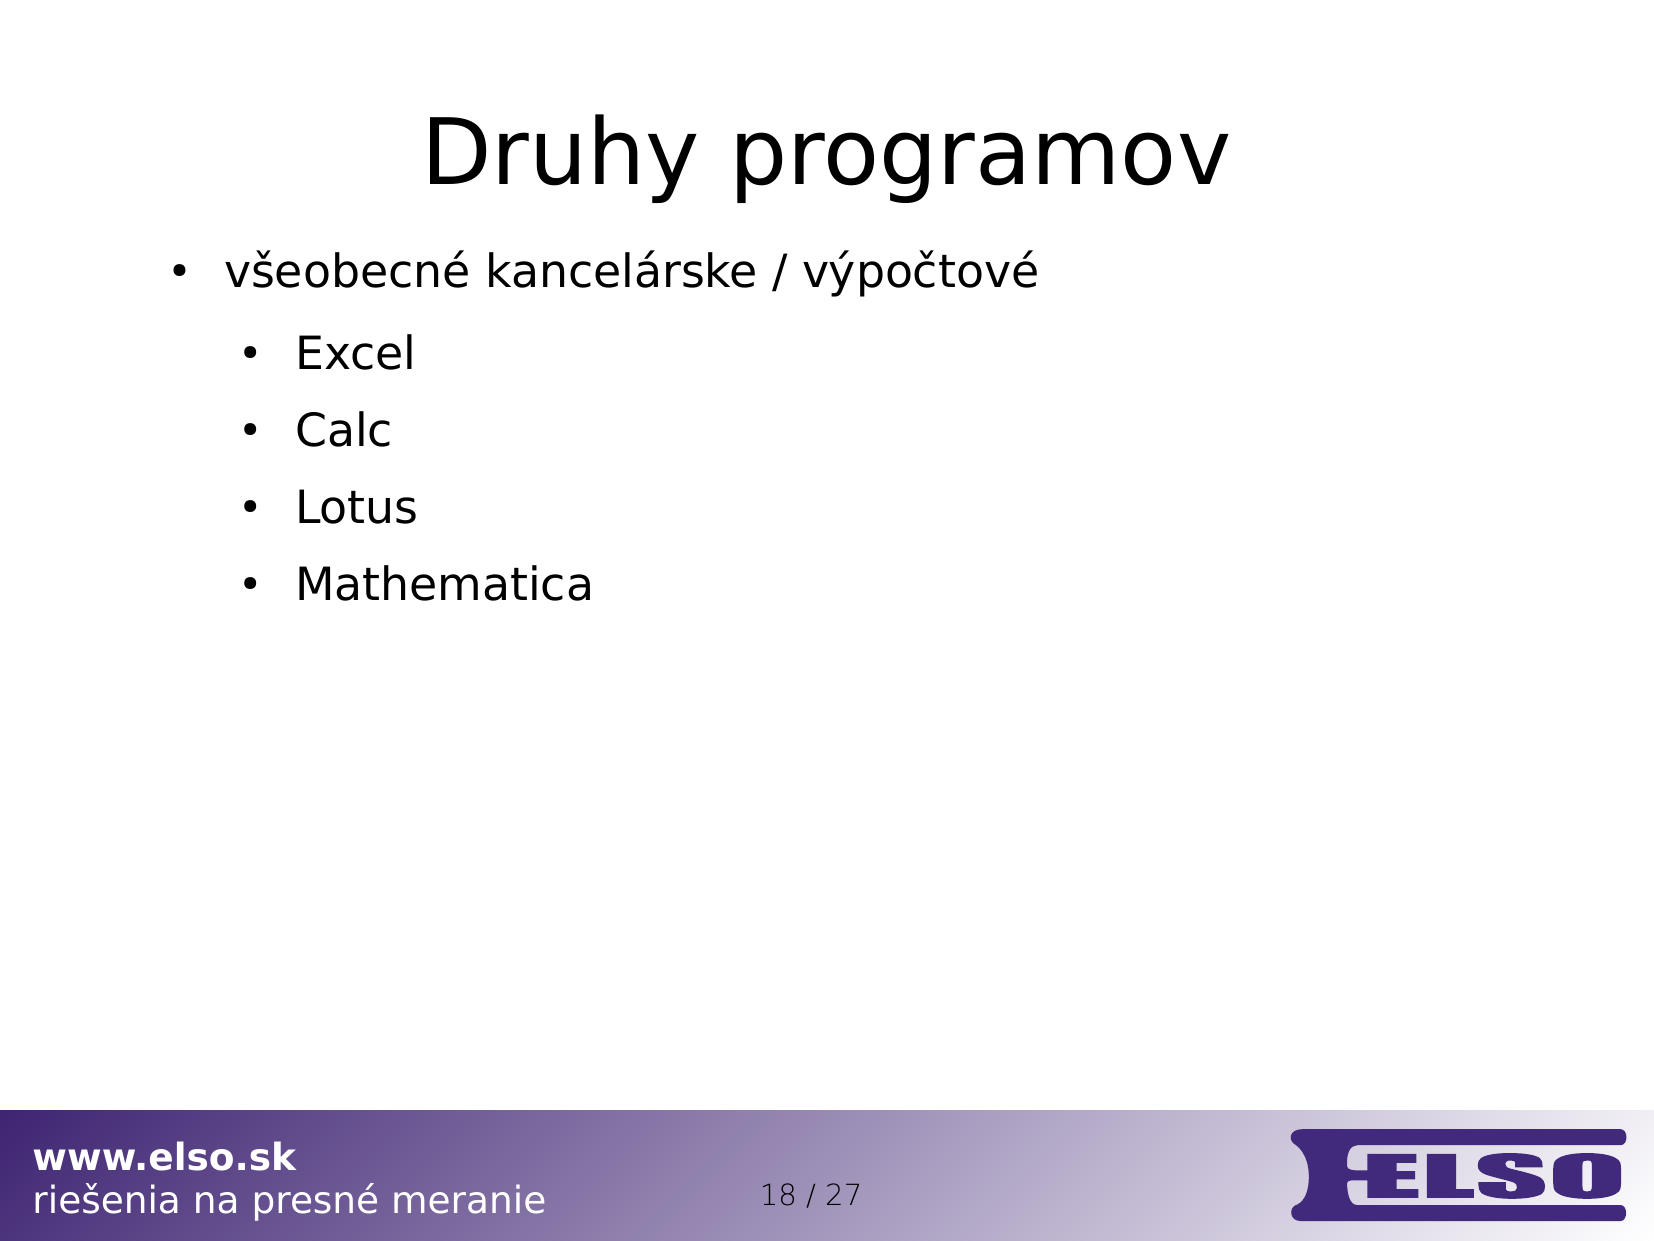

# Druhy programov
všeobecné kancelárske / výpočtové
Excel
Calc
Lotus
Mathematica
18